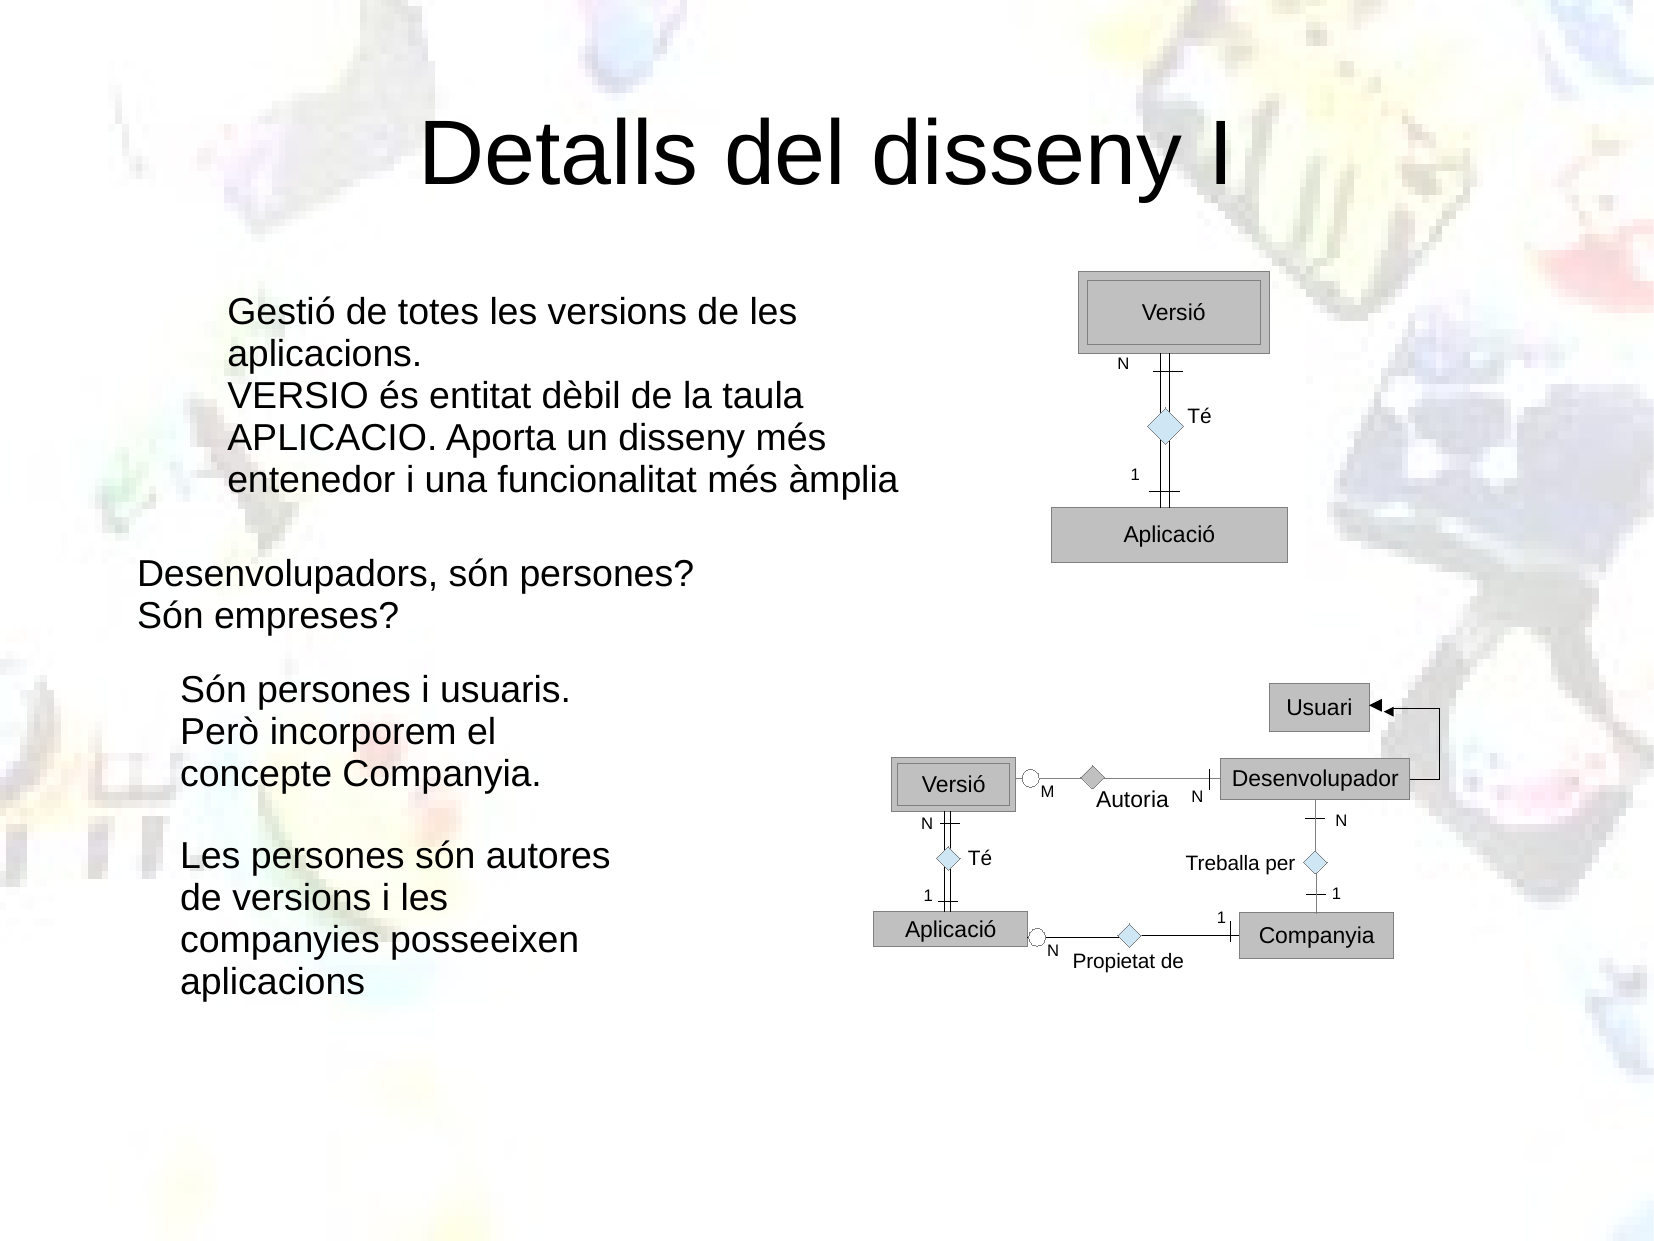

# Detalls del disseny I
Versió
N
Té
1
Aplicació
Gestió de totes les versions de les aplicacions.
VERSIO és entitat dèbil de la taula APLICACIO. Aporta un disseny més entenedor i una funcionalitat més àmplia
Desenvolupadors, són persones?
Són empreses?
Són persones i usuaris. Però incorporem el concepte Companyia.
Usuari
Desenvolupador
Versió
M
Autoria
N
N
N
Té
Treballa per
1
1
1
Aplicació
Companyia
N
Propietat de
Les persones són autores de versions i les companyies posseeixen aplicacions